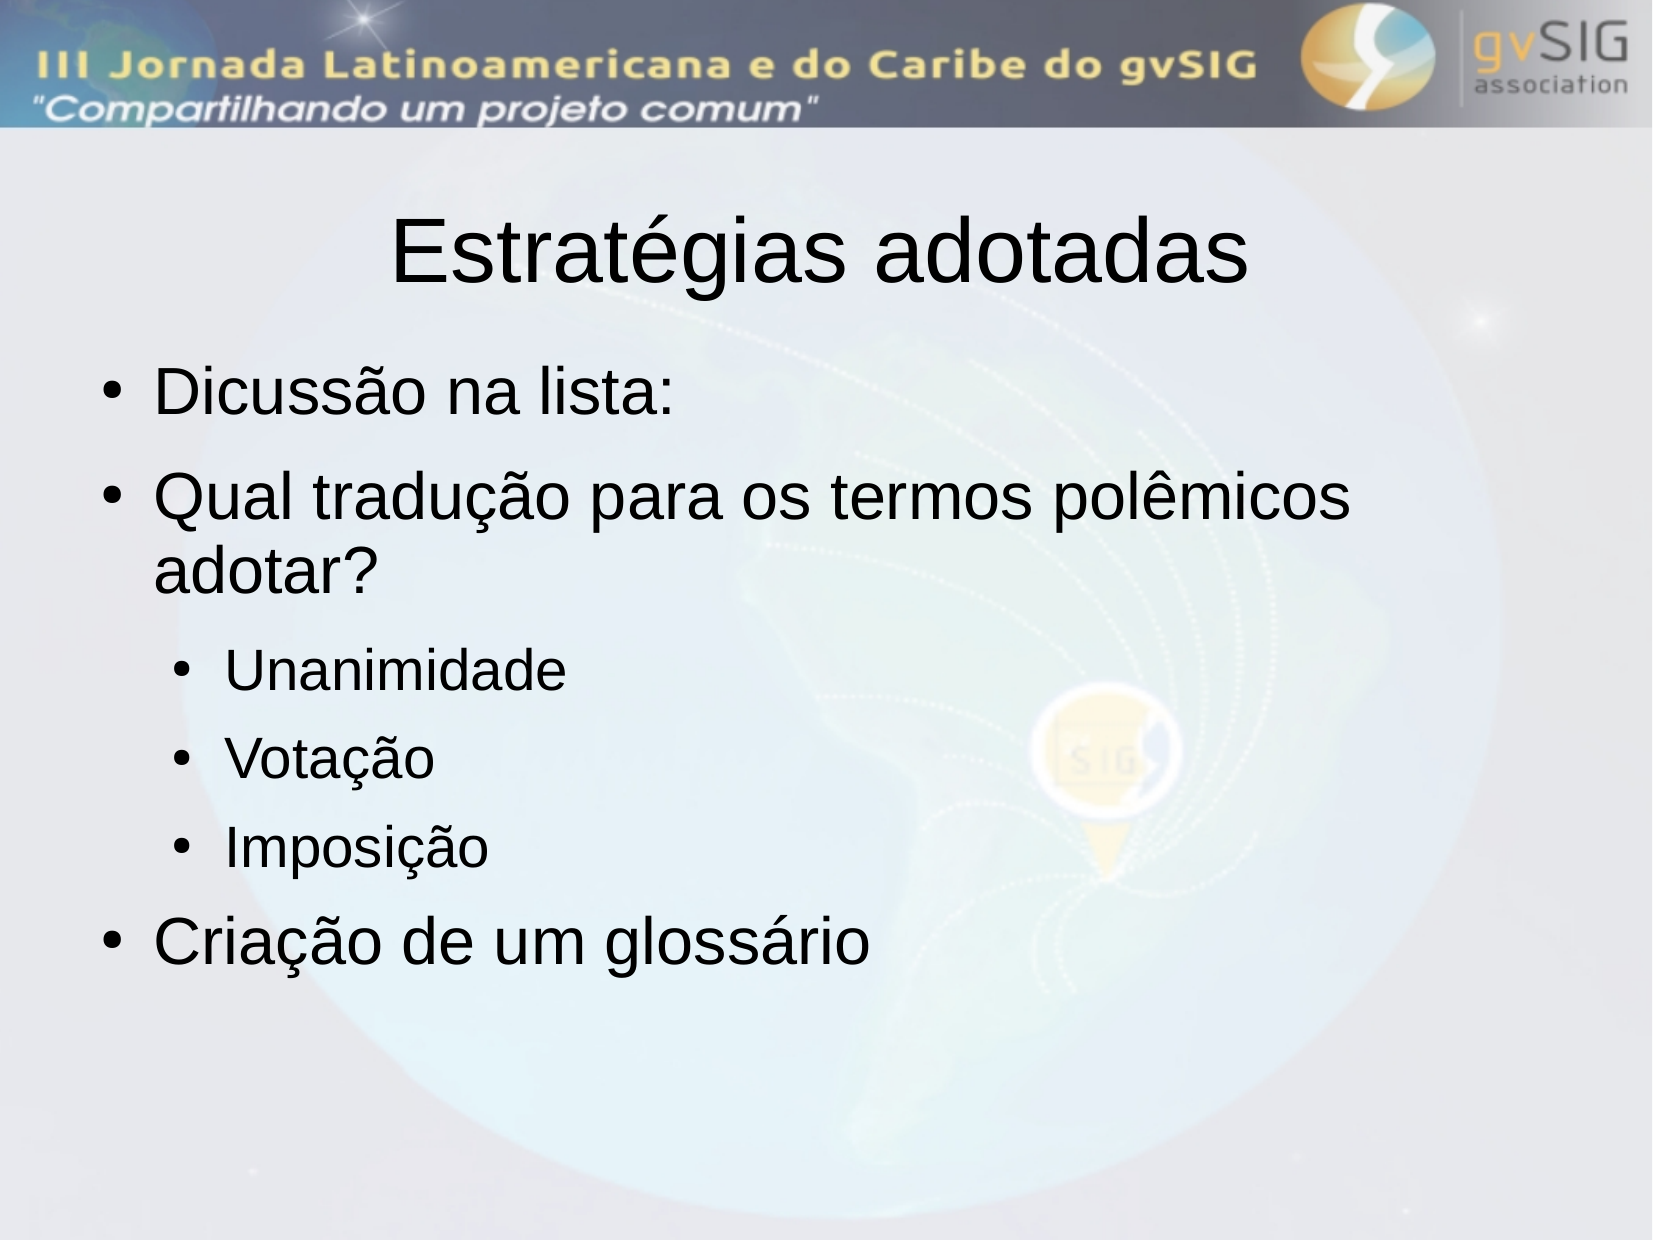

# Estratégias adotadas
Dicussão na lista:
Qual tradução para os termos polêmicos adotar?
Unanimidade
Votação
Imposição
Criação de um glossário